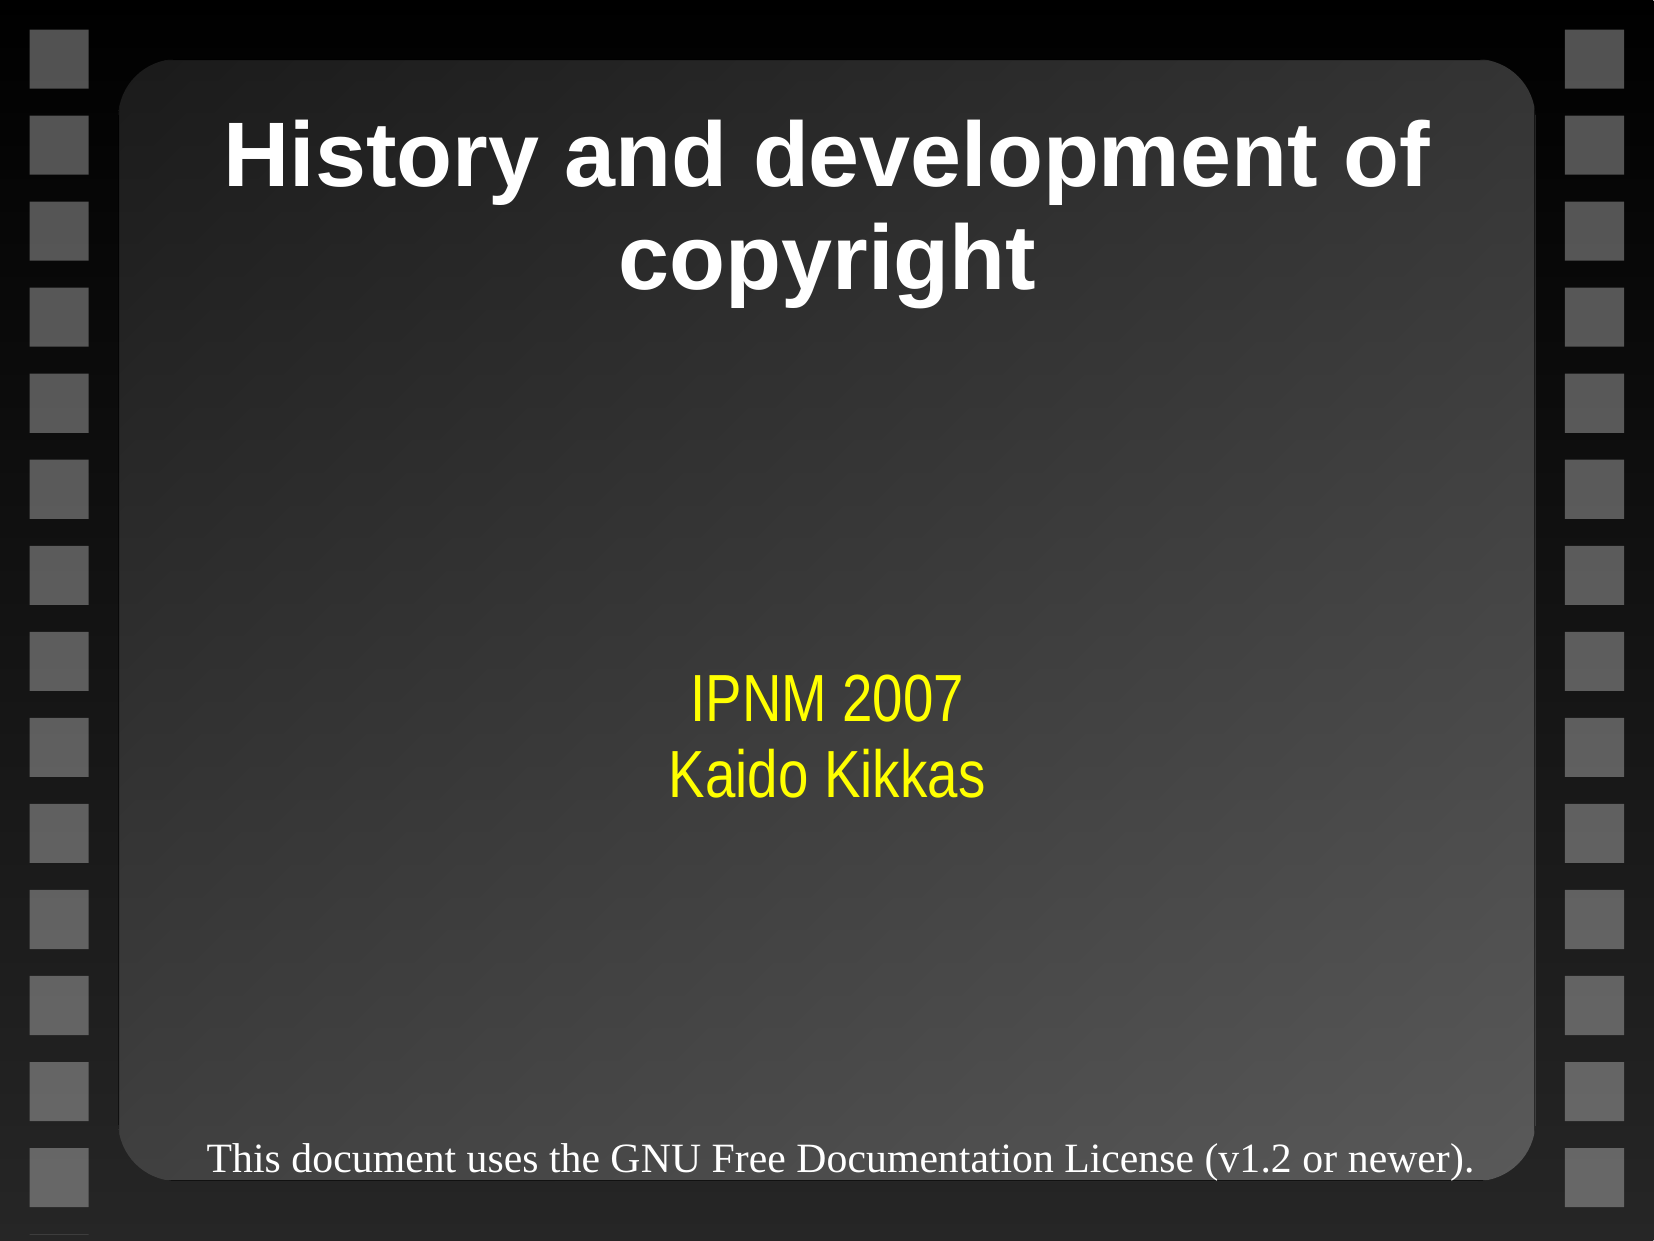

# History and development of copyright
IPNM 2007
Kaido Kikkas
This document uses the GNU Free Documentation License (v1.2 or newer).